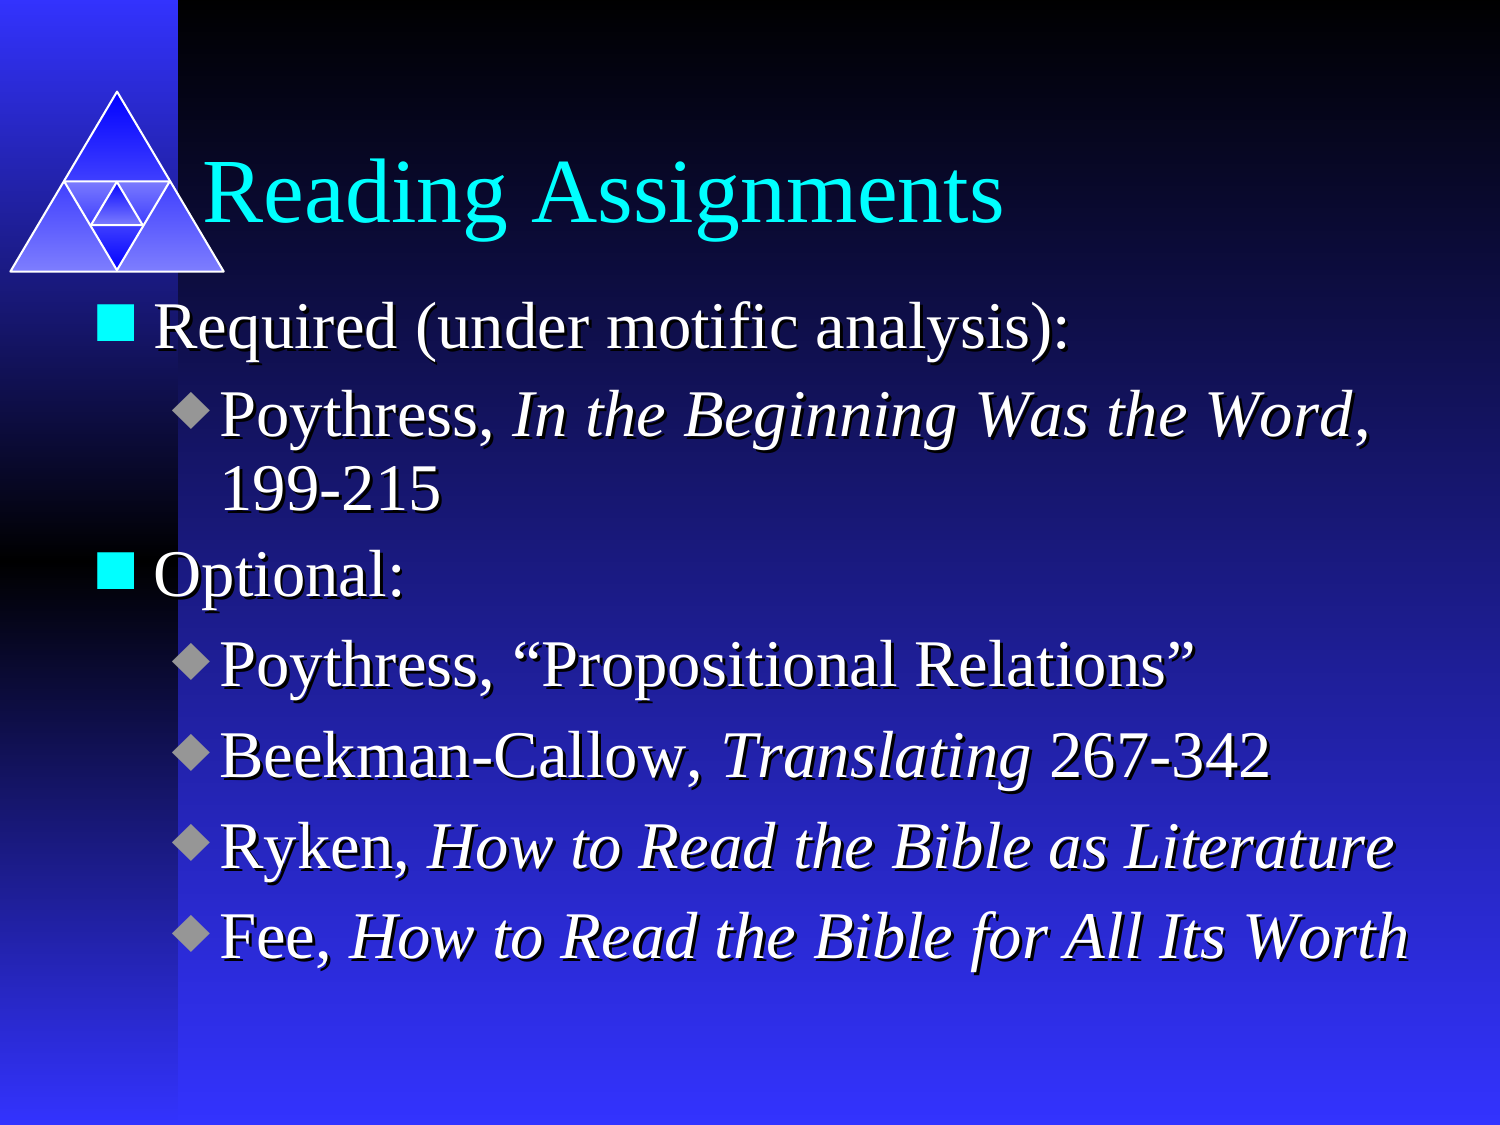

# Reading Assignments
Required (under motific analysis):
Poythress, In the Beginning Was the Word, 199-215
Optional:
Poythress, “Propositional Relations”
Beekman-Callow, Translating 267-342
Ryken, How to Read the Bible as Literature
Fee, How to Read the Bible for All Its Worth